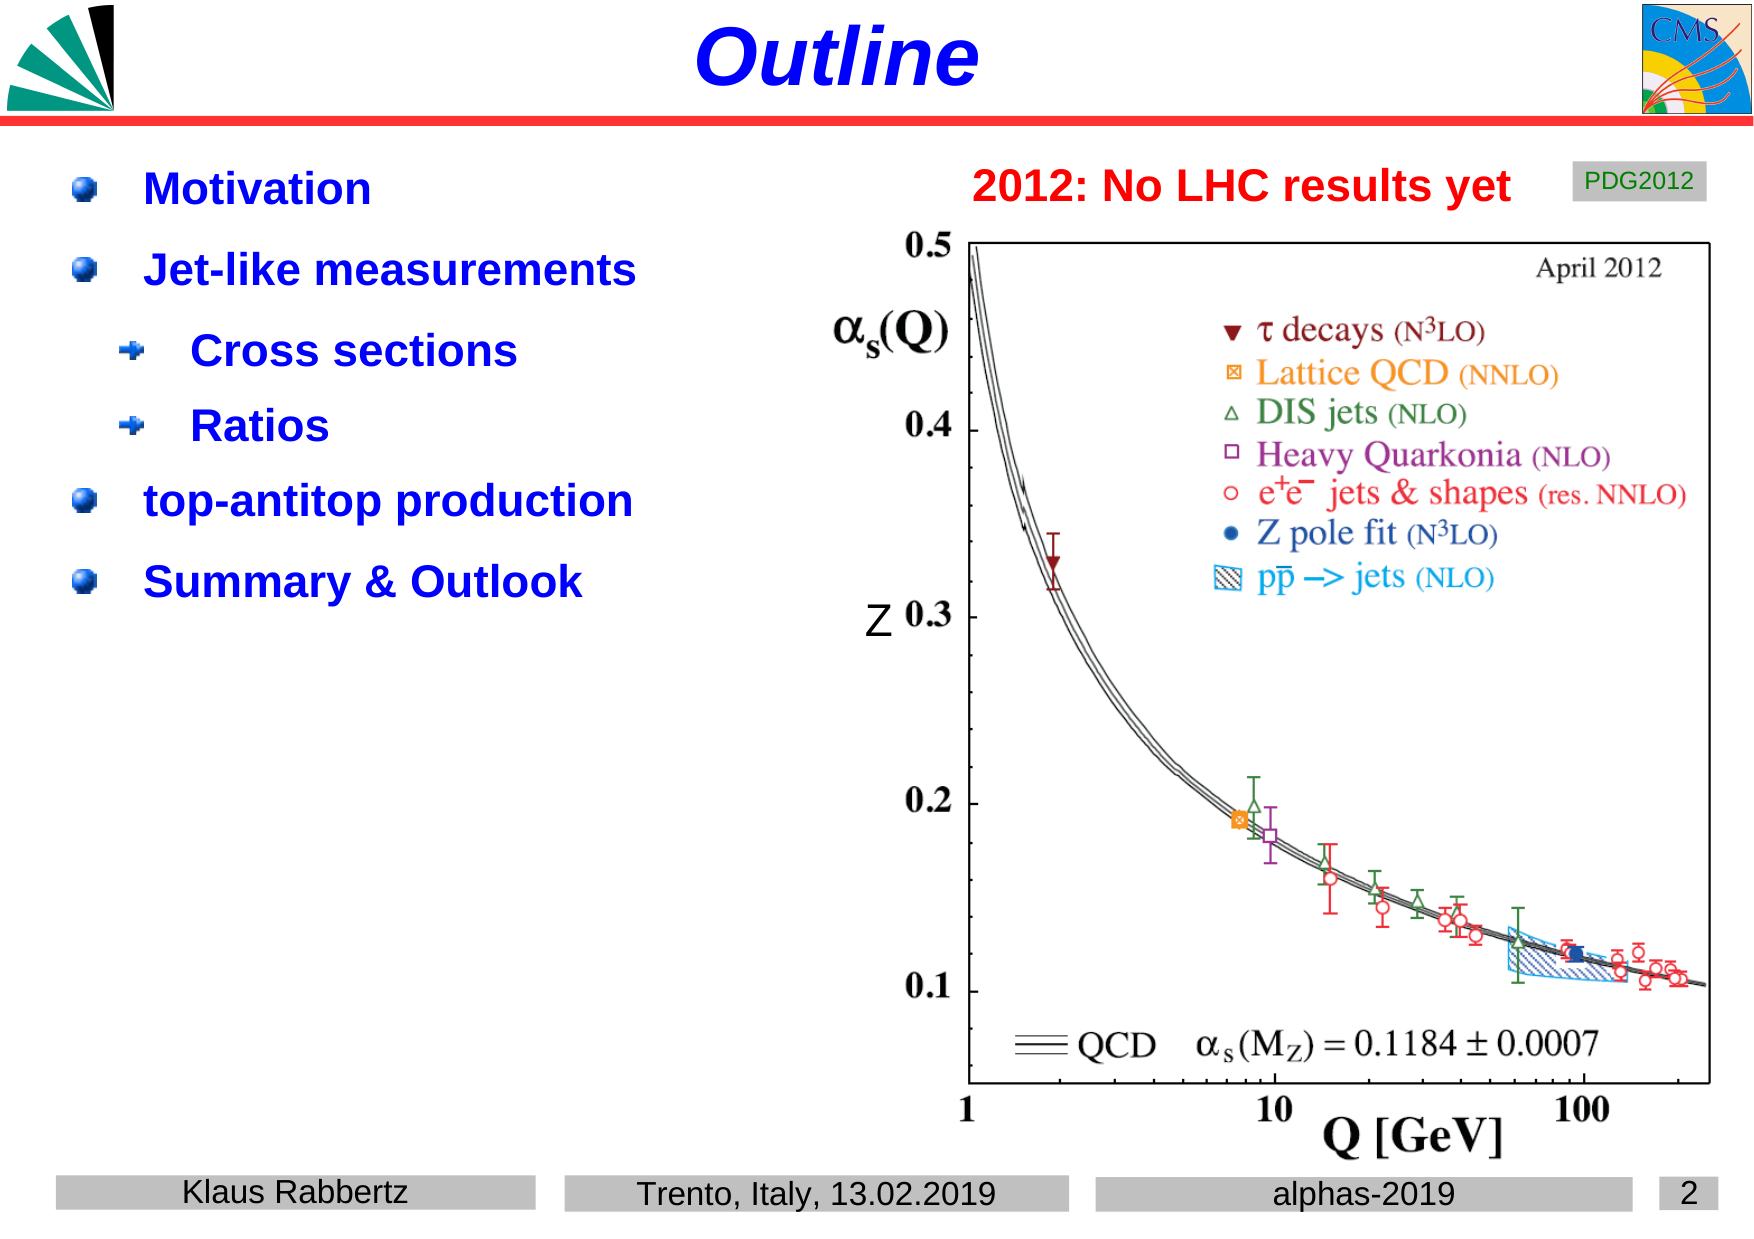

Outline
2012: No LHC results yet
PDG2012
# Motivation
Jet-like measurements
Cross sections
Ratios
top-antitop production
Summary & Outlook
Z